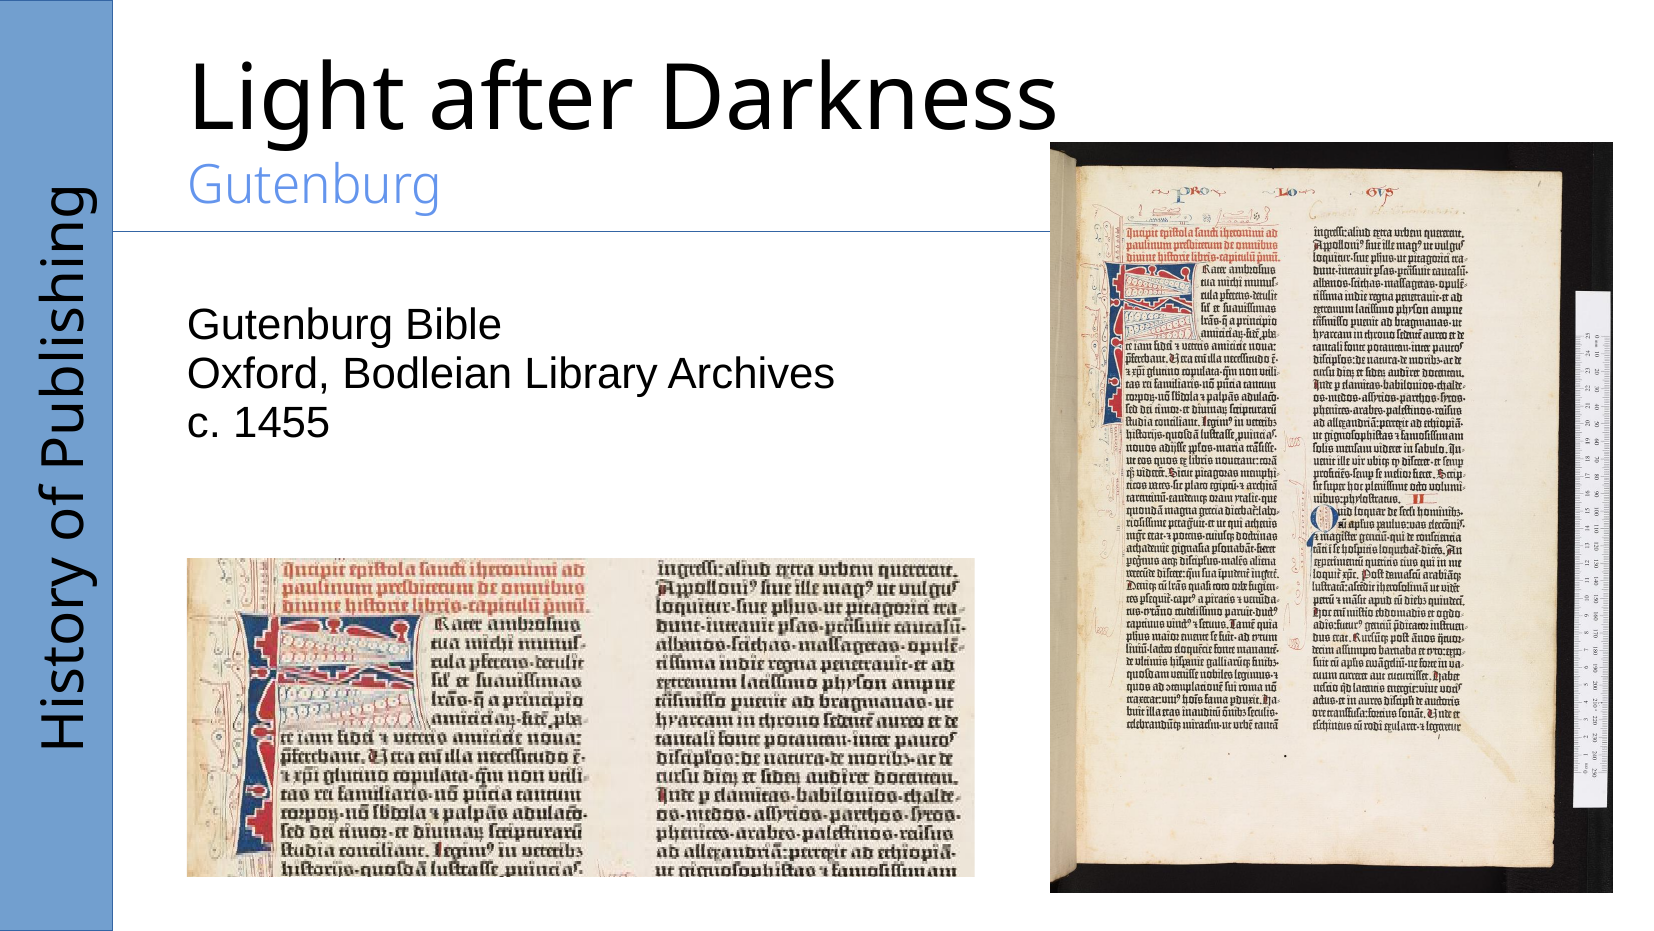

# Light after Darkness
Gutenburg
Gutenburg Bible
Oxford, Bodleian Library Archives
c. 1455
History of Publishing